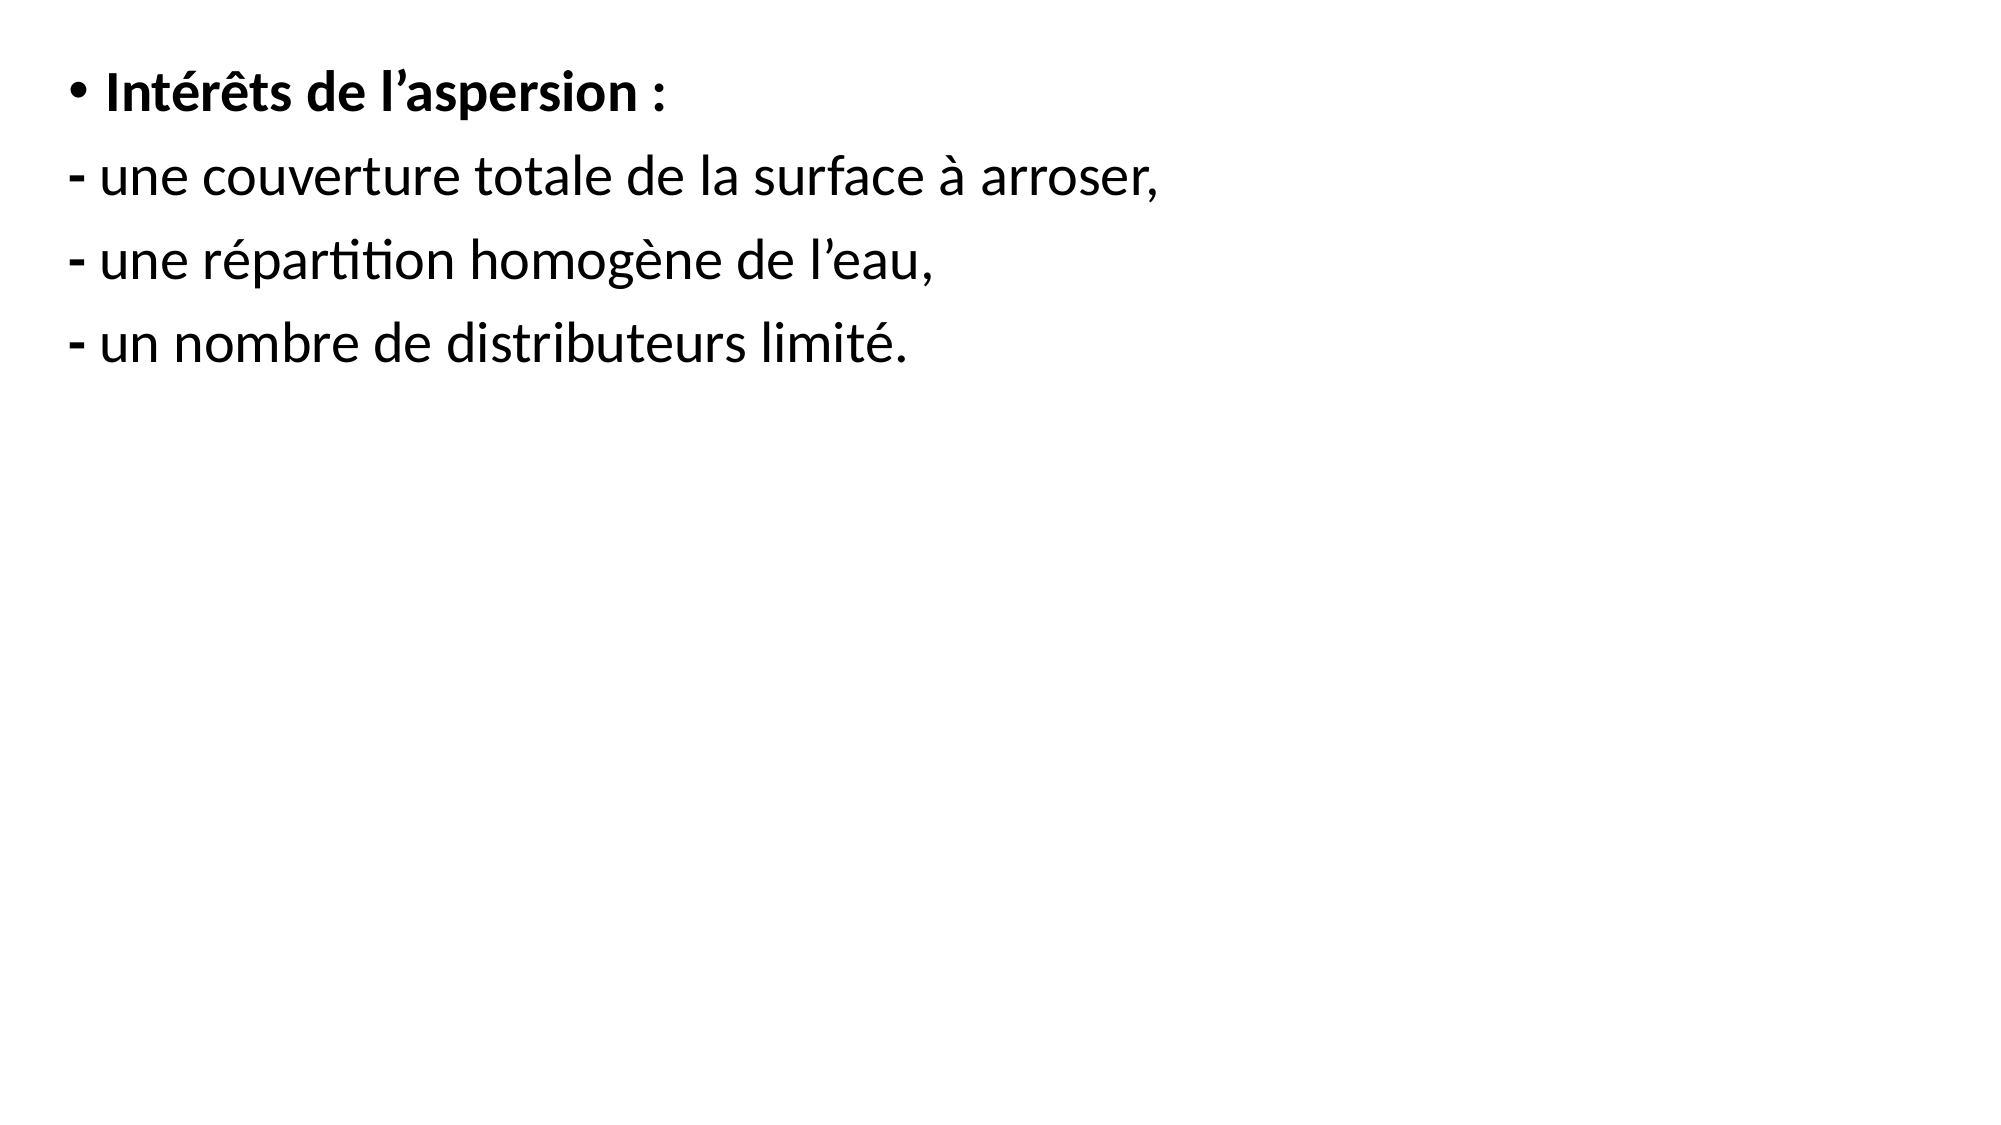

# Intérêts de l’aspersion :
- une couverture totale de la surface à arroser,
- une répartition homogène de l’eau,
- un nombre de distributeurs limité.